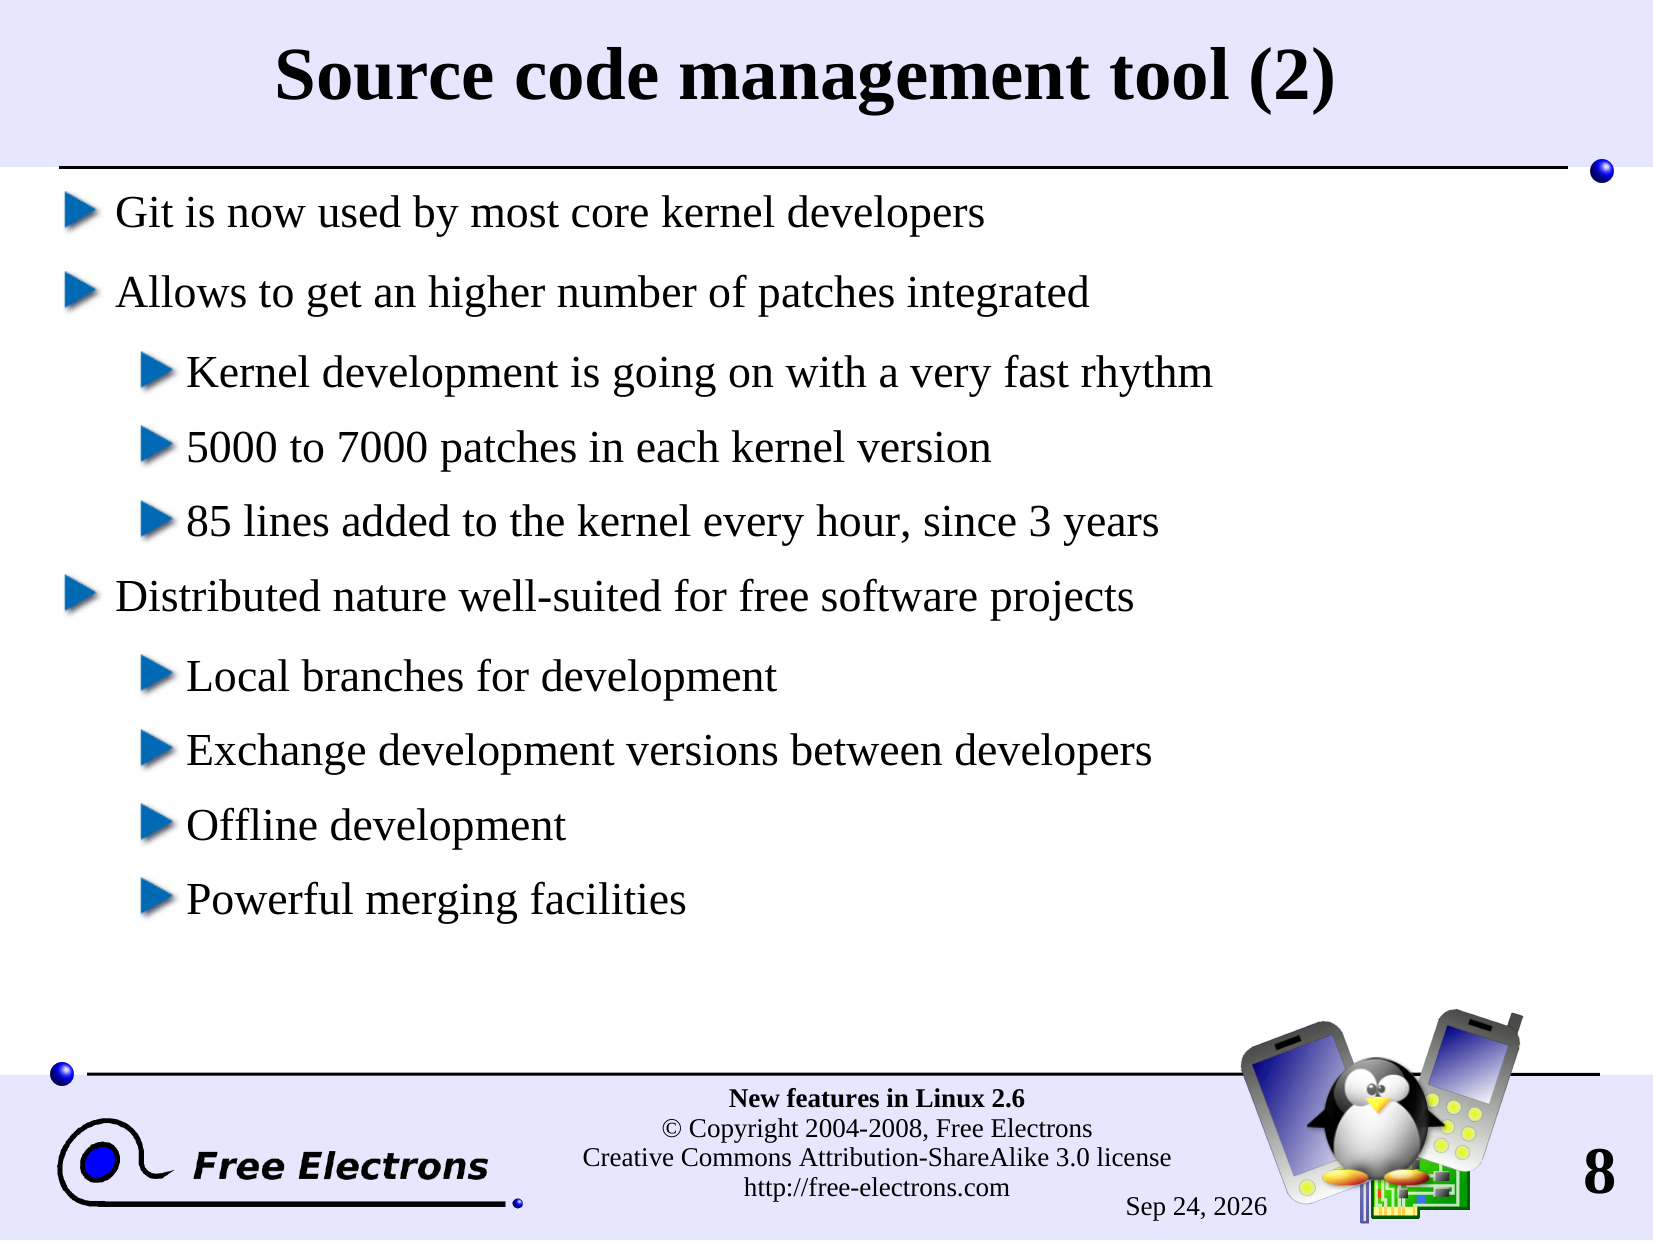

# Source code management tool (2)
Git is now used by most core kernel developers
Allows to get an higher number of patches integrated
Kernel development is going on with a very fast rhythm
5000 to 7000 patches in each kernel version
85 lines added to the kernel every hour, since 3 years
Distributed nature well-suited for free software projects
Local branches for development
Exchange development versions between developers
Offline development
Powerful merging facilities